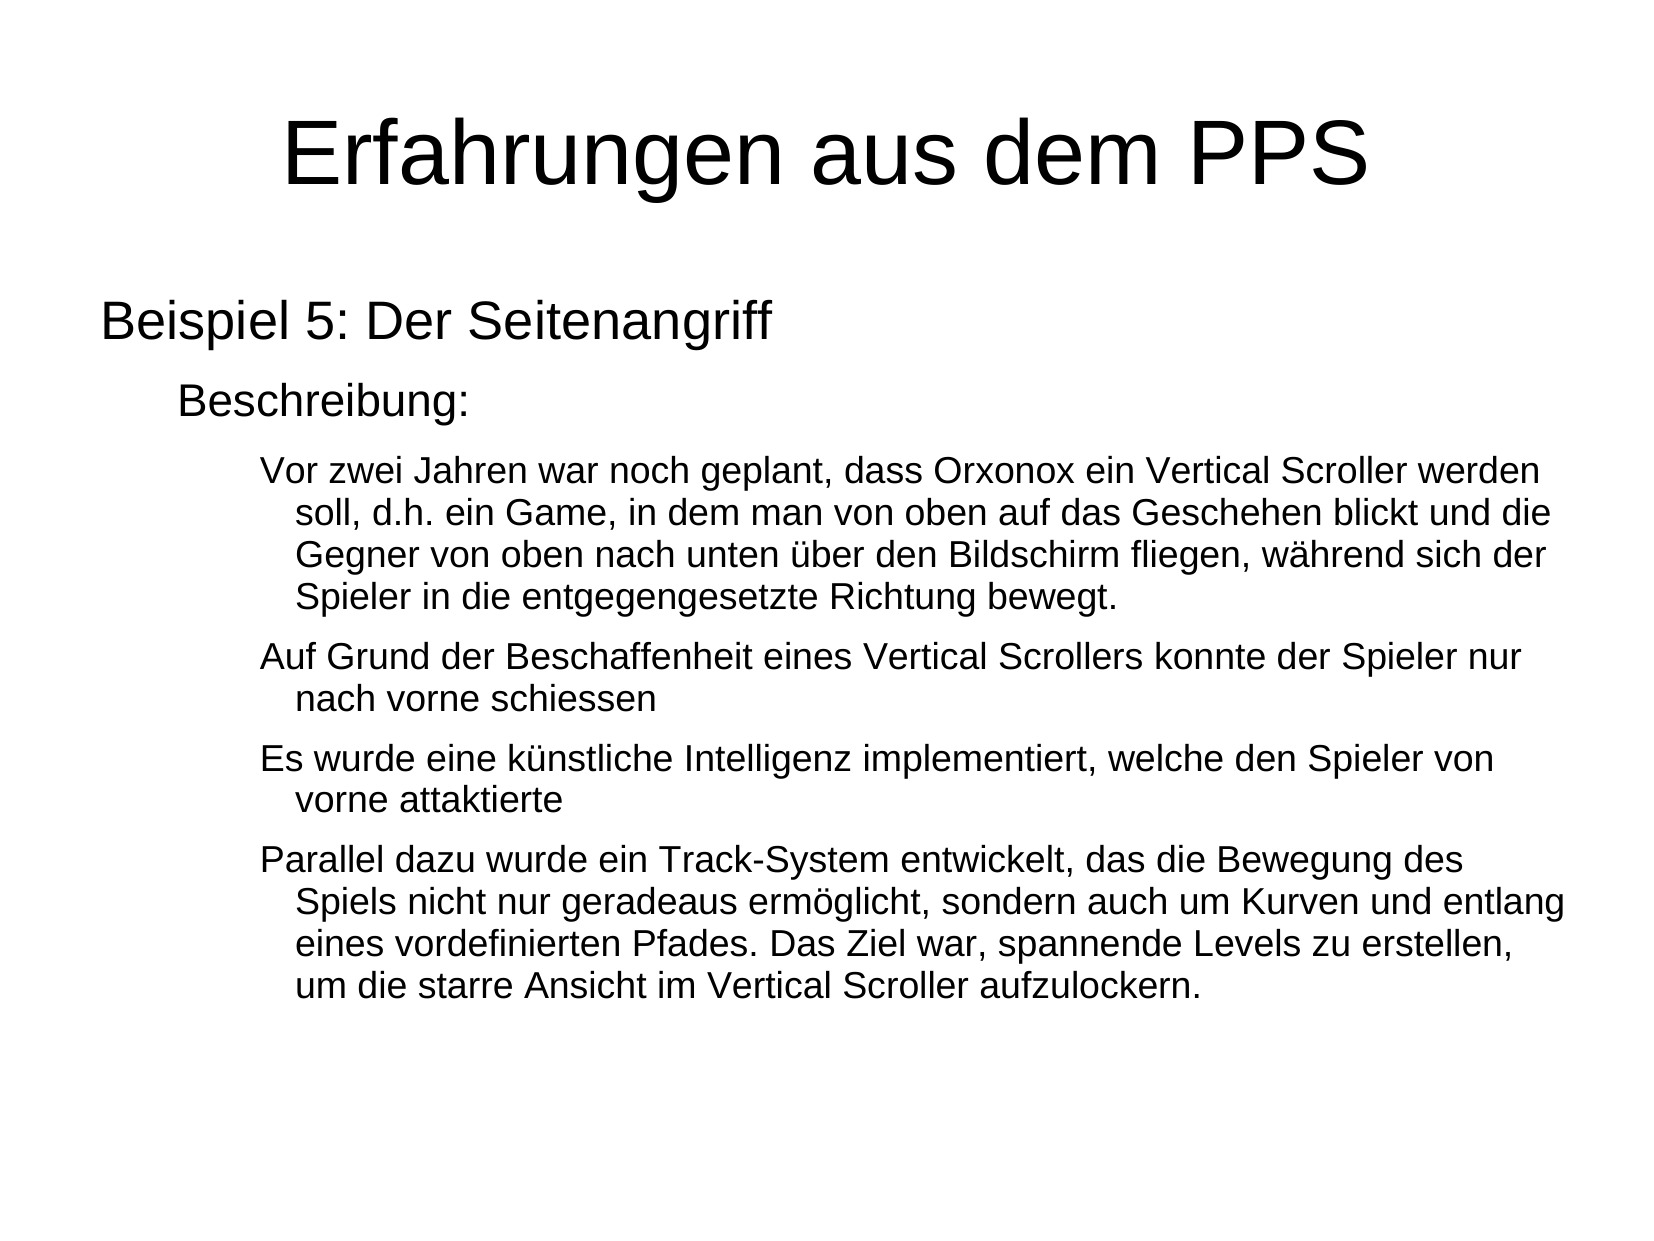

# Erfahrungen aus dem PPS
Beispiel 5: Der Seitenangriff
Beschreibung:
Vor zwei Jahren war noch geplant, dass Orxonox ein Vertical Scroller werden soll, d.h. ein Game, in dem man von oben auf das Geschehen blickt und die Gegner von oben nach unten über den Bildschirm fliegen, während sich der Spieler in die entgegengesetzte Richtung bewegt.
Auf Grund der Beschaffenheit eines Vertical Scrollers konnte der Spieler nur nach vorne schiessen
Es wurde eine künstliche Intelligenz implementiert, welche den Spieler von vorne attaktierte
Parallel dazu wurde ein Track-System entwickelt, das die Bewegung des Spiels nicht nur geradeaus ermöglicht, sondern auch um Kurven und entlang eines vordefinierten Pfades. Das Ziel war, spannende Levels zu erstellen, um die starre Ansicht im Vertical Scroller aufzulockern.